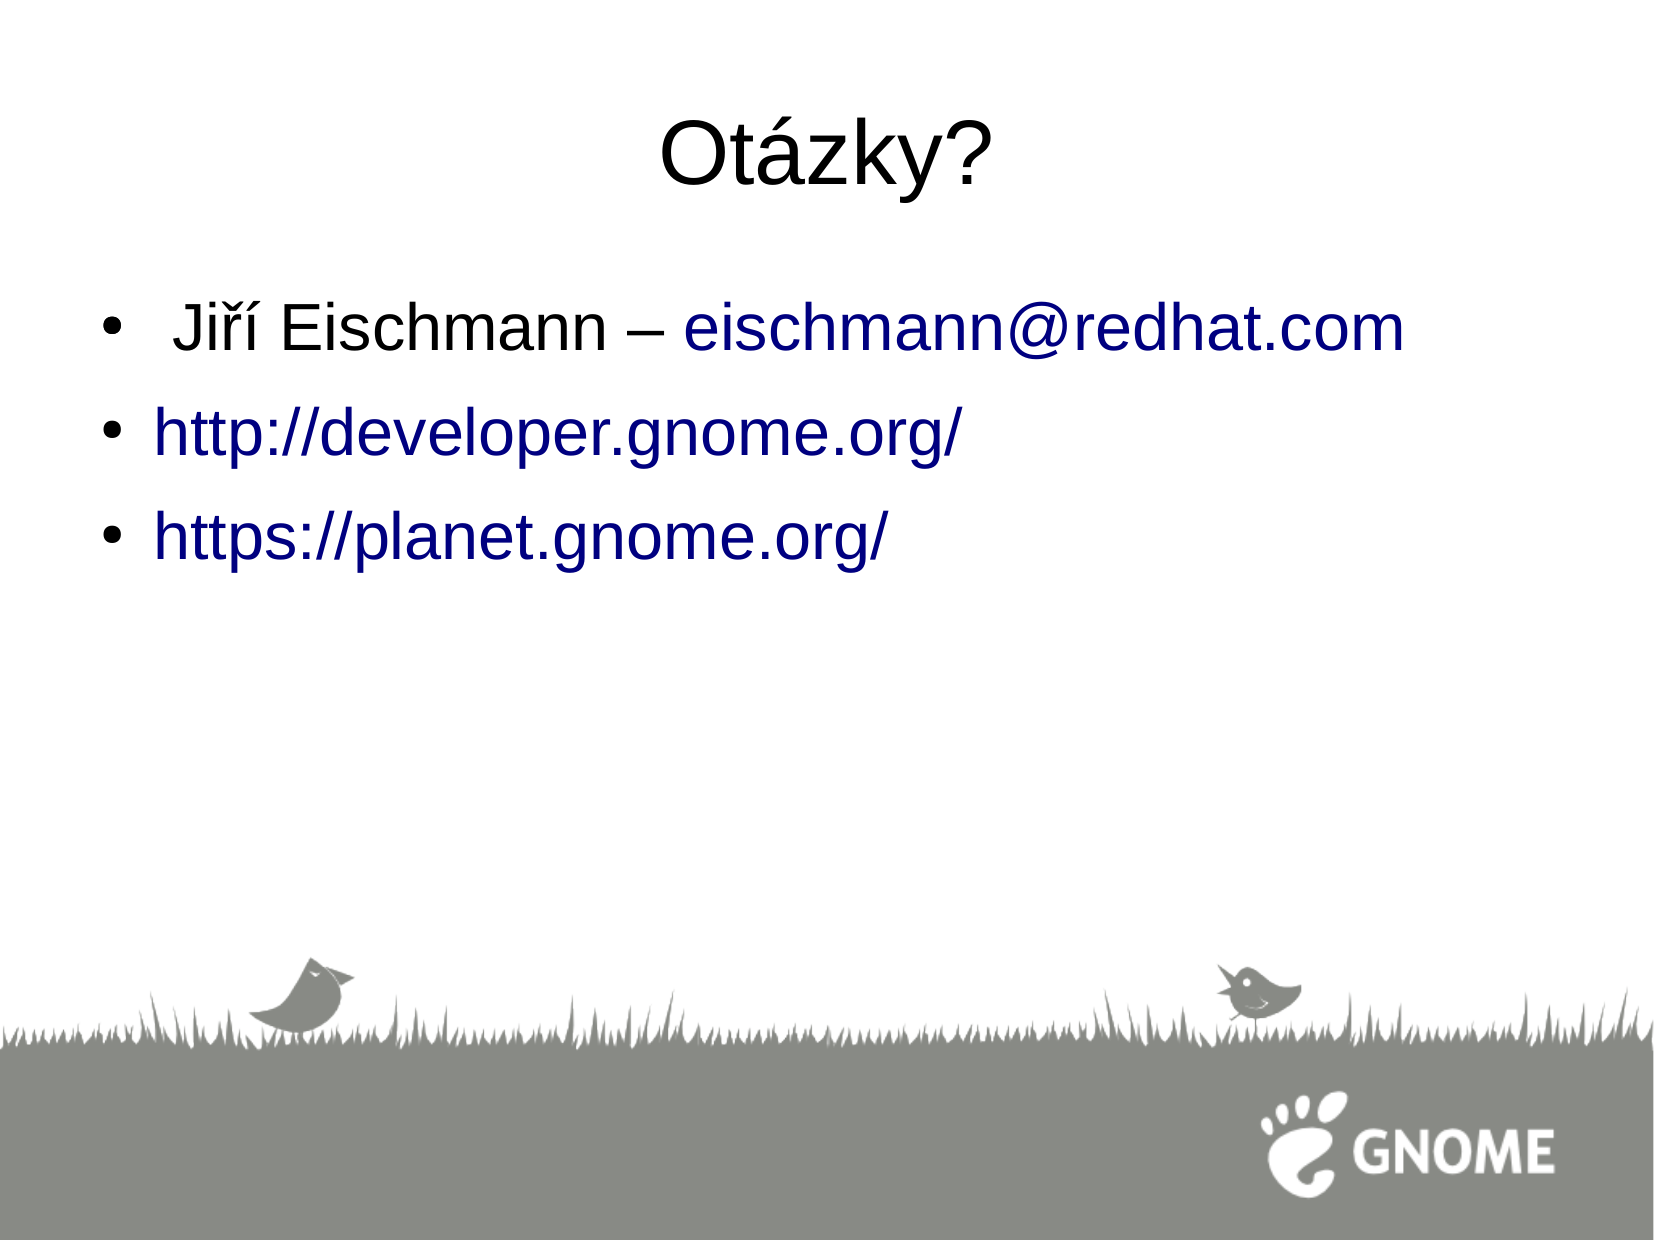

# Otázky?
 Jiří Eischmann – eischmann@redhat.com
http://developer.gnome.org/
https://planet.gnome.org/